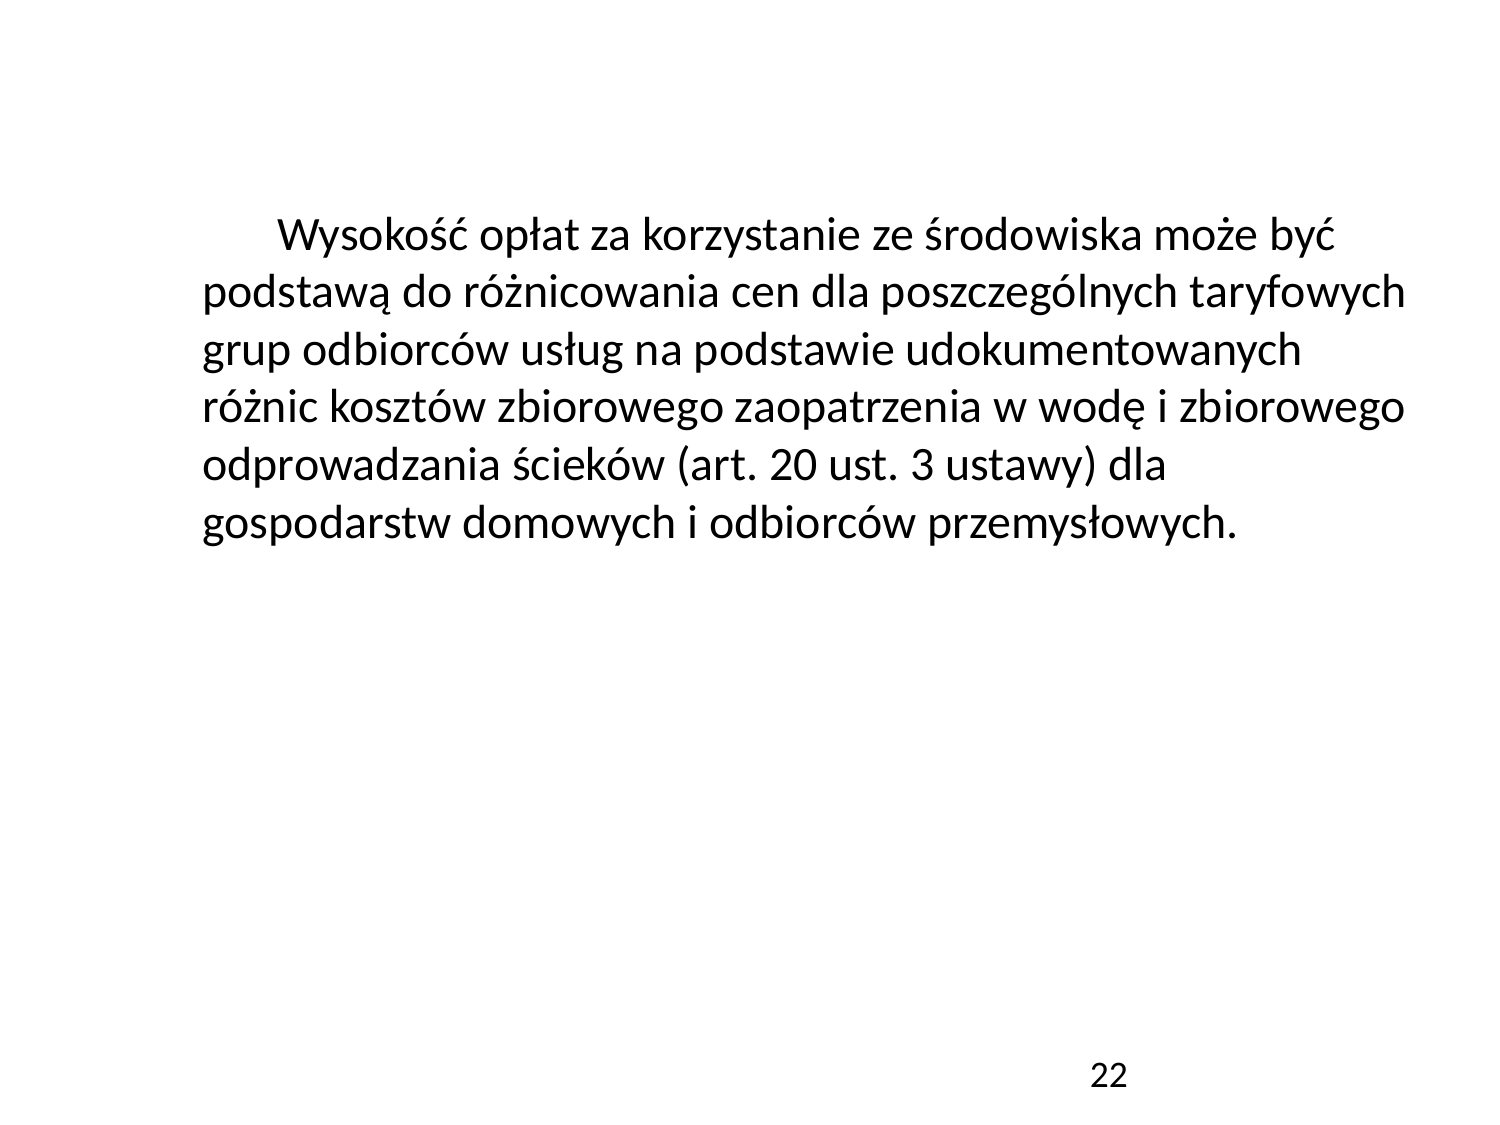

#
	Wysokość opłat za korzystanie ze środowiska może być podstawą do różnicowania cen dla poszczególnych taryfowych grup odbiorców usług na podstawie udokumentowanych różnic kosztów zbiorowego zaopatrzenia w wodę i zbiorowego odprowadzania ścieków (art. 20 ust. 3 ustawy) dla gospodarstw domowych i odbiorców przemysłowych.